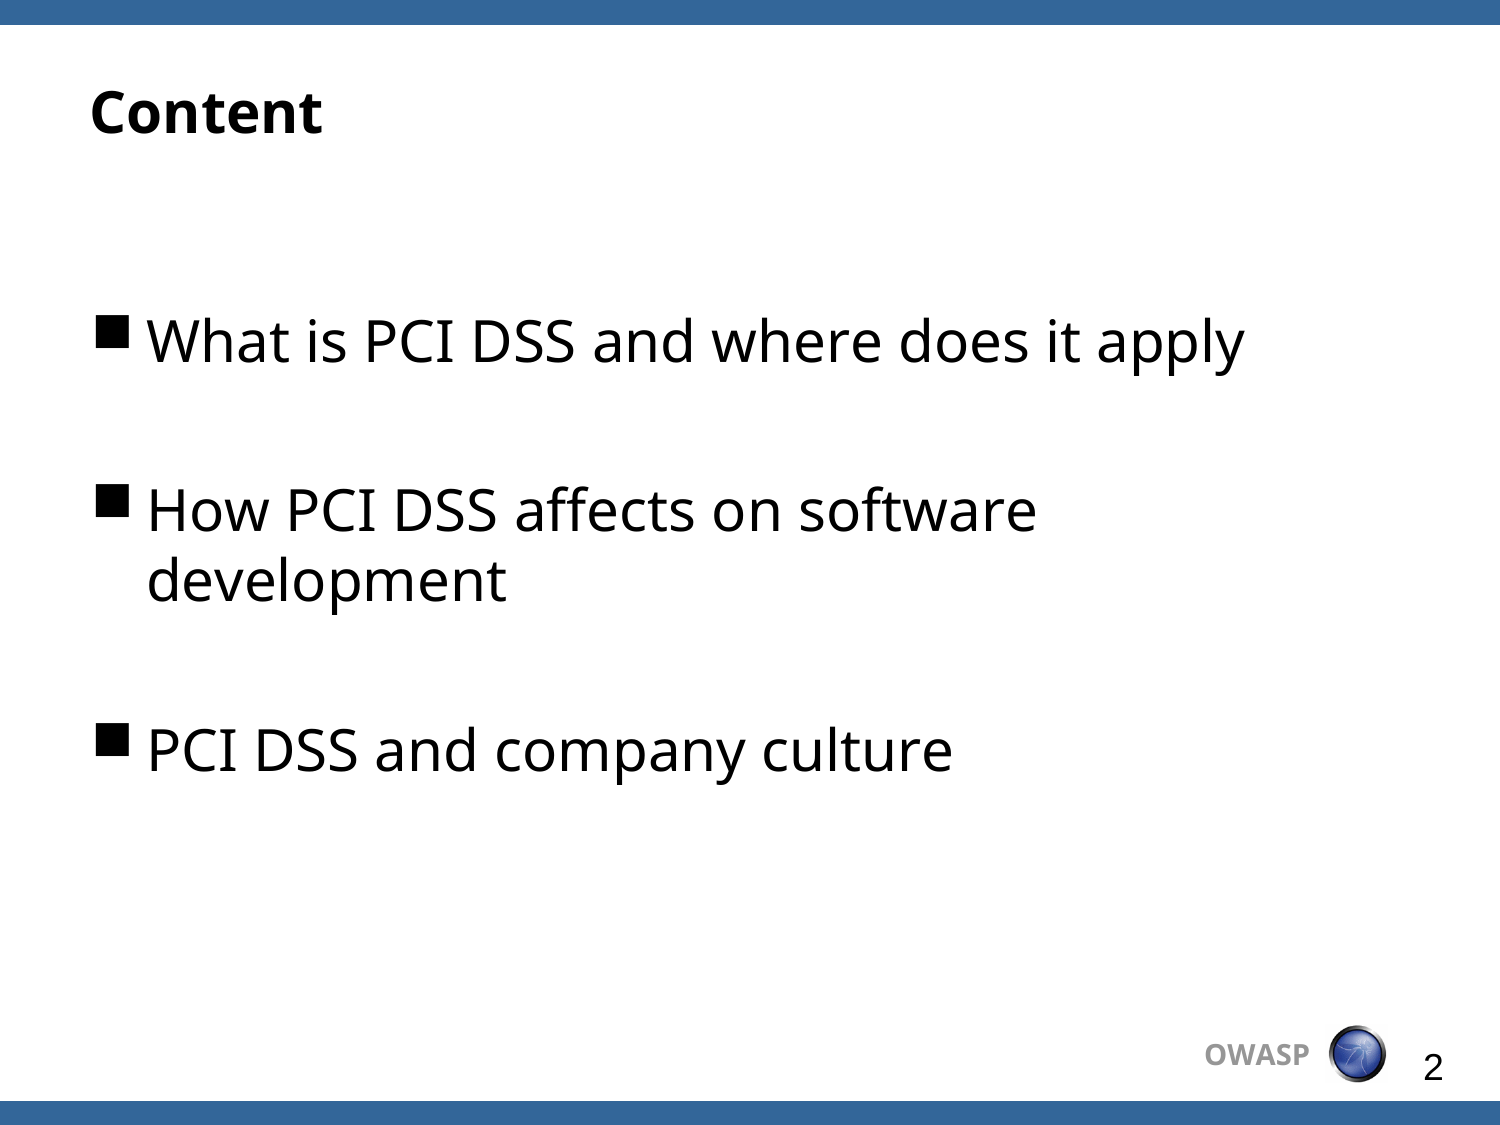

# Content
What is PCI DSS and where does it apply
How PCI DSS affects on software development
PCI DSS and company culture
2